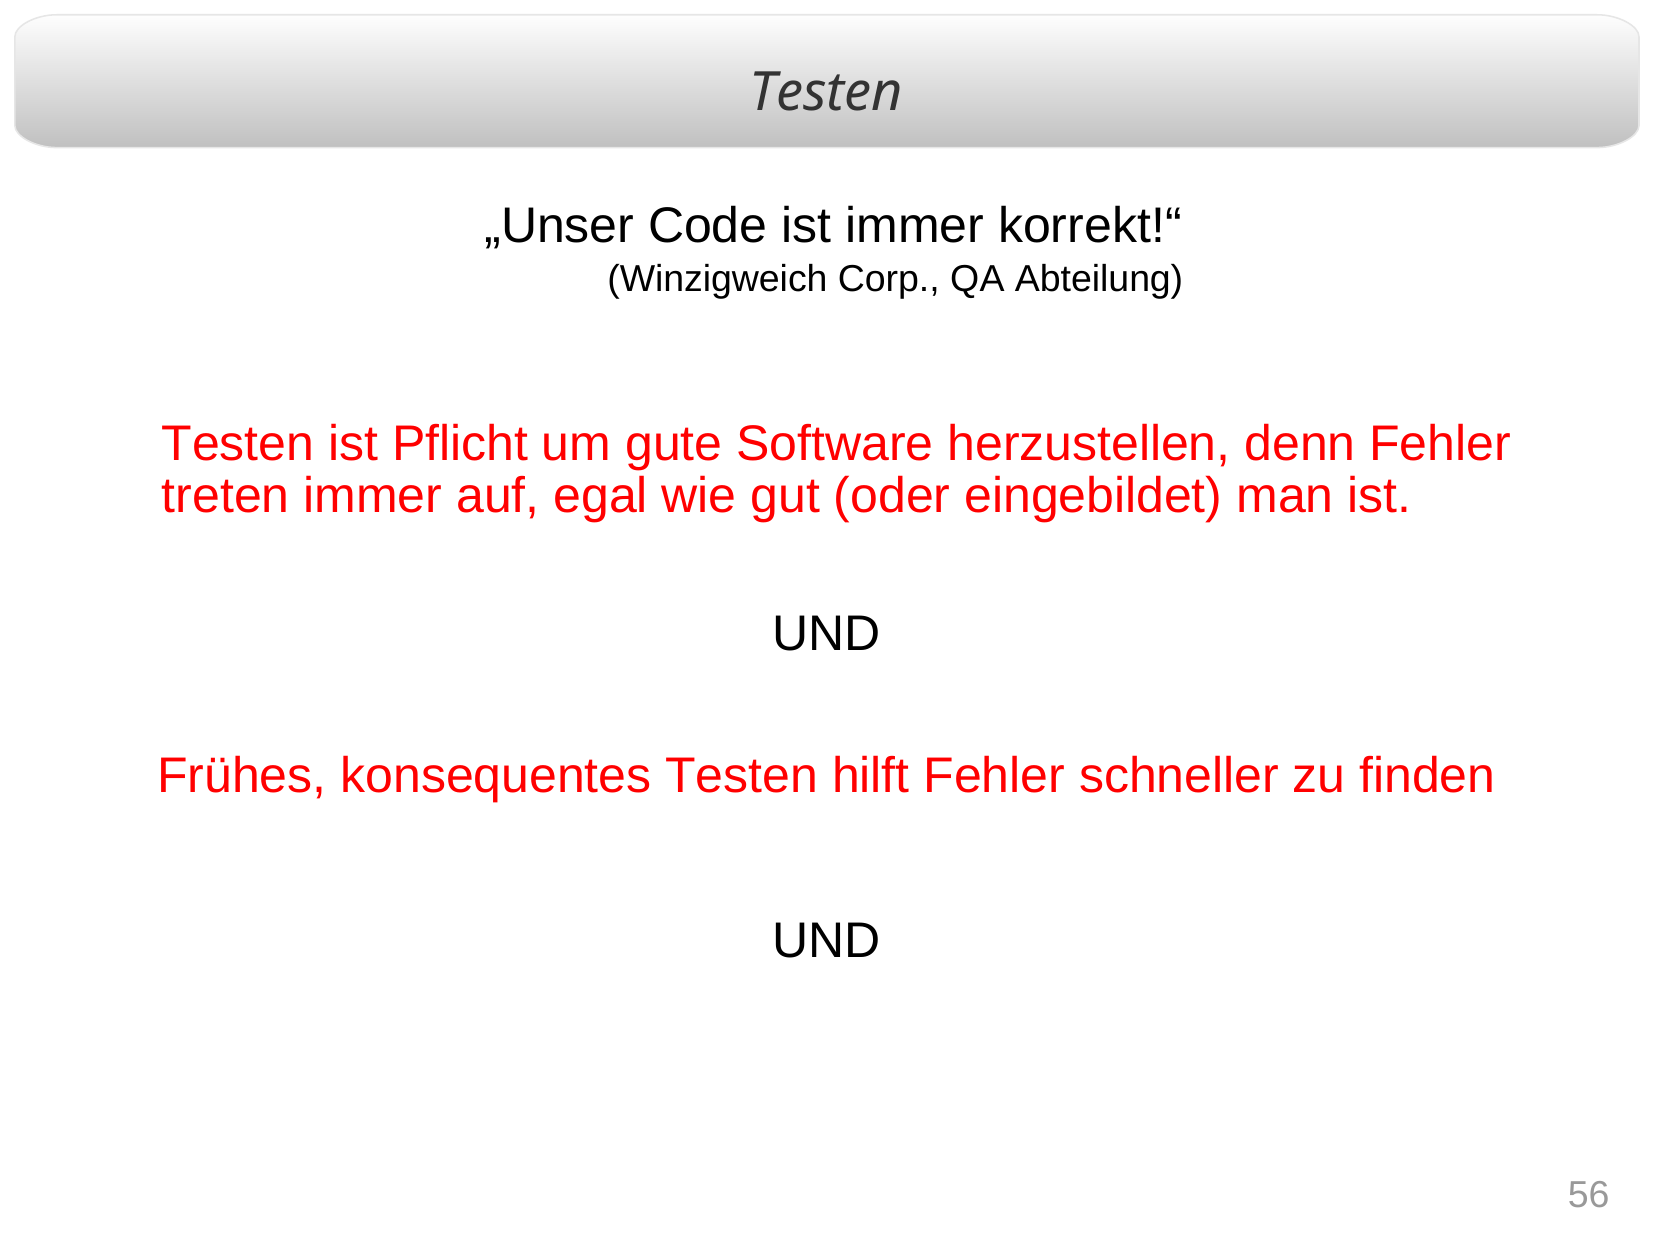

# Testen
 „Unser Code ist immer korrekt!“
(Winzigweich Corp., QA Abteilung)‏
Testen ist Pflicht um gute Software herzustellen, denn Fehler
treten immer auf, egal wie gut (oder eingebildet) man ist.
UND
Frühes, konsequentes Testen hilft Fehler schneller zu finden
UND